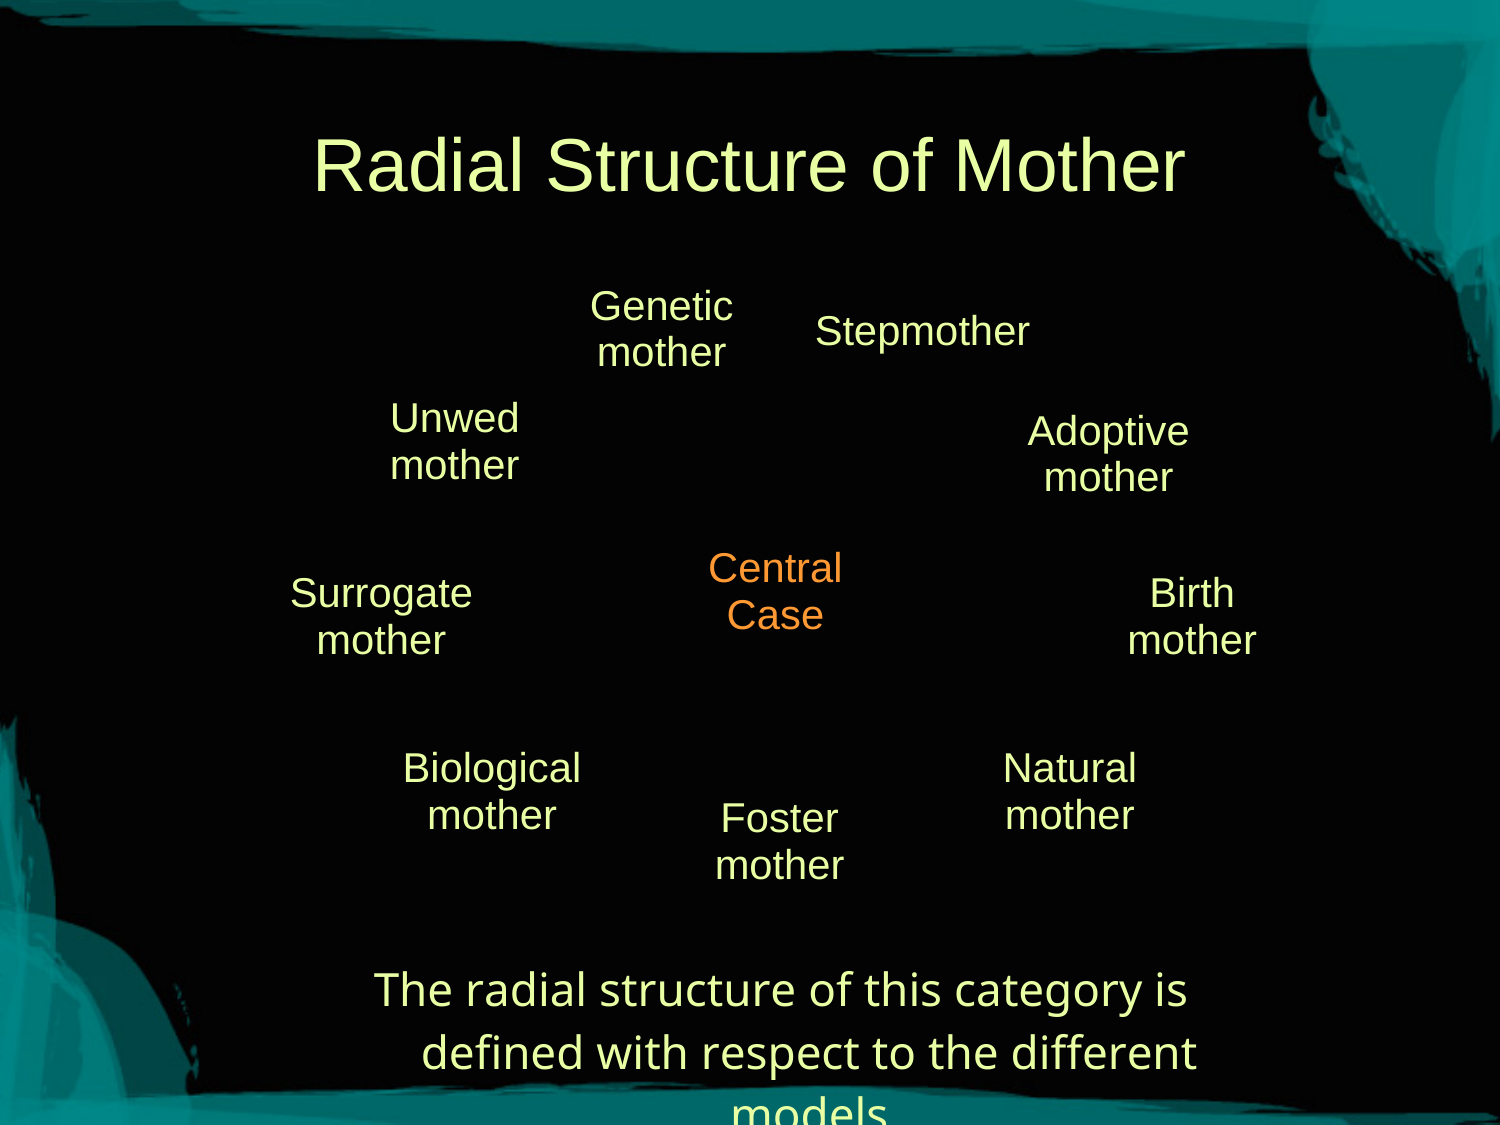

# Radial Structure of Mother
Genetic
mother
Stepmother
Unwed
mother
Adoptive
mother
Central
Case
Surrogate
mother
Birth
mother
Biological
mother
Natural
mother
Foster
mother
The radial structure of this category is defined with respect to the different models